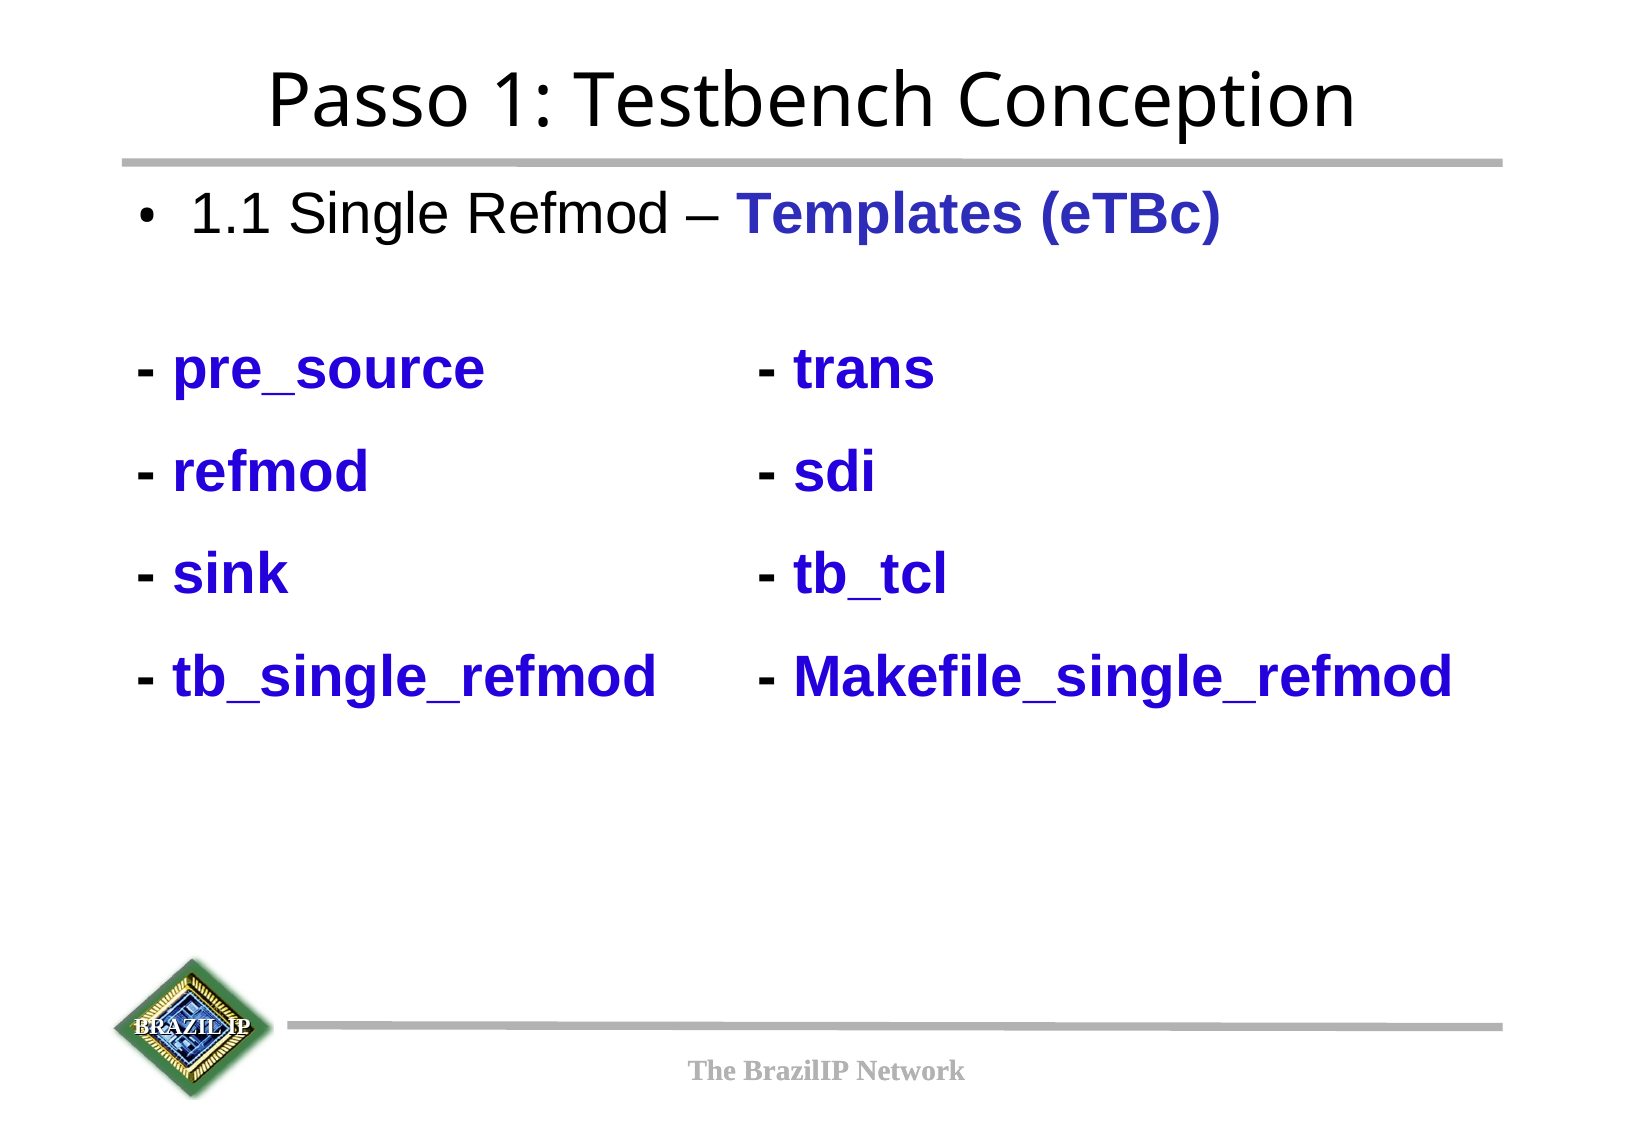

# Passo 1: Testbench Conception
1.1 Single Refmod – Templates (eTBc)
- pre_source				- trans
- refmod						- sdi
- sink							- tb_tcl
- tb_single_refmod		- Makefile_single_refmod